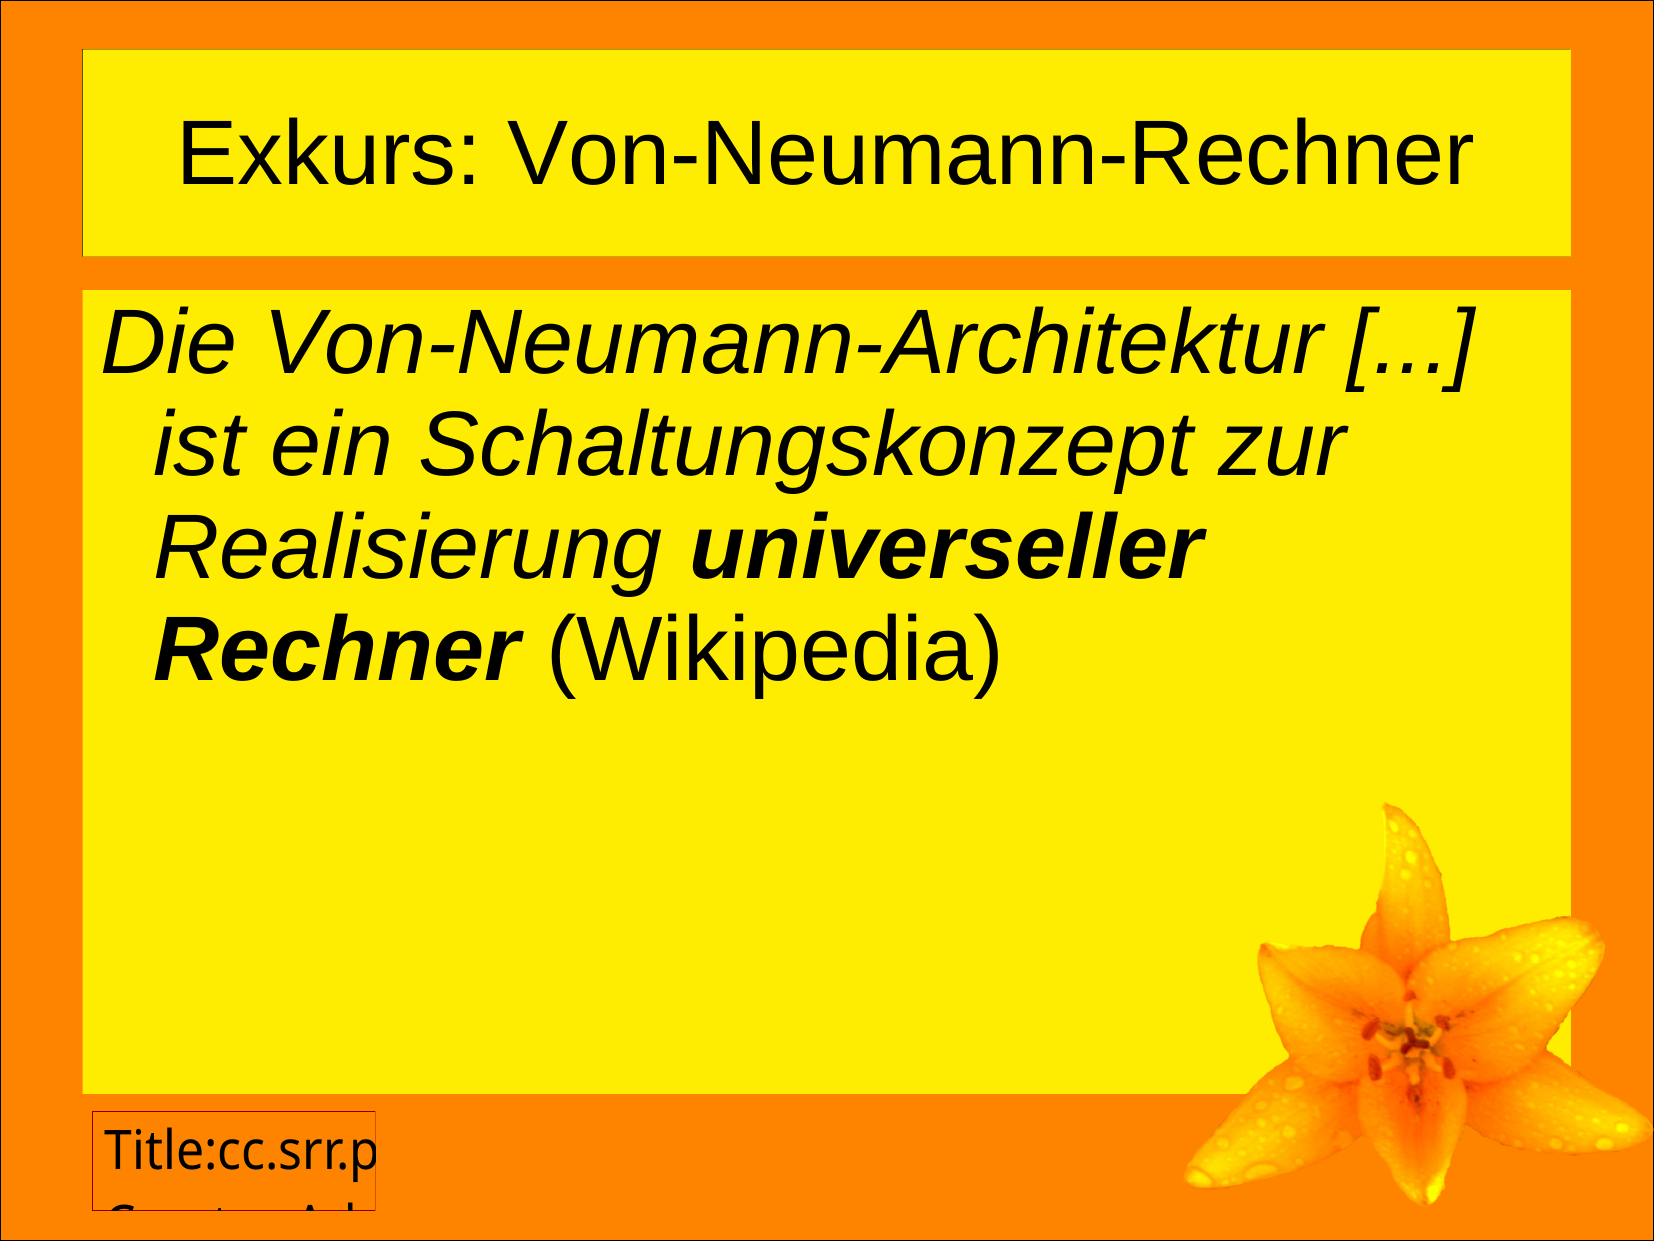

# Exkurs: Von-Neumann-Rechner
Die Von-Neumann-Architektur [...] ist ein Schaltungskonzept zur Realisierung universeller Rechner (Wikipedia)